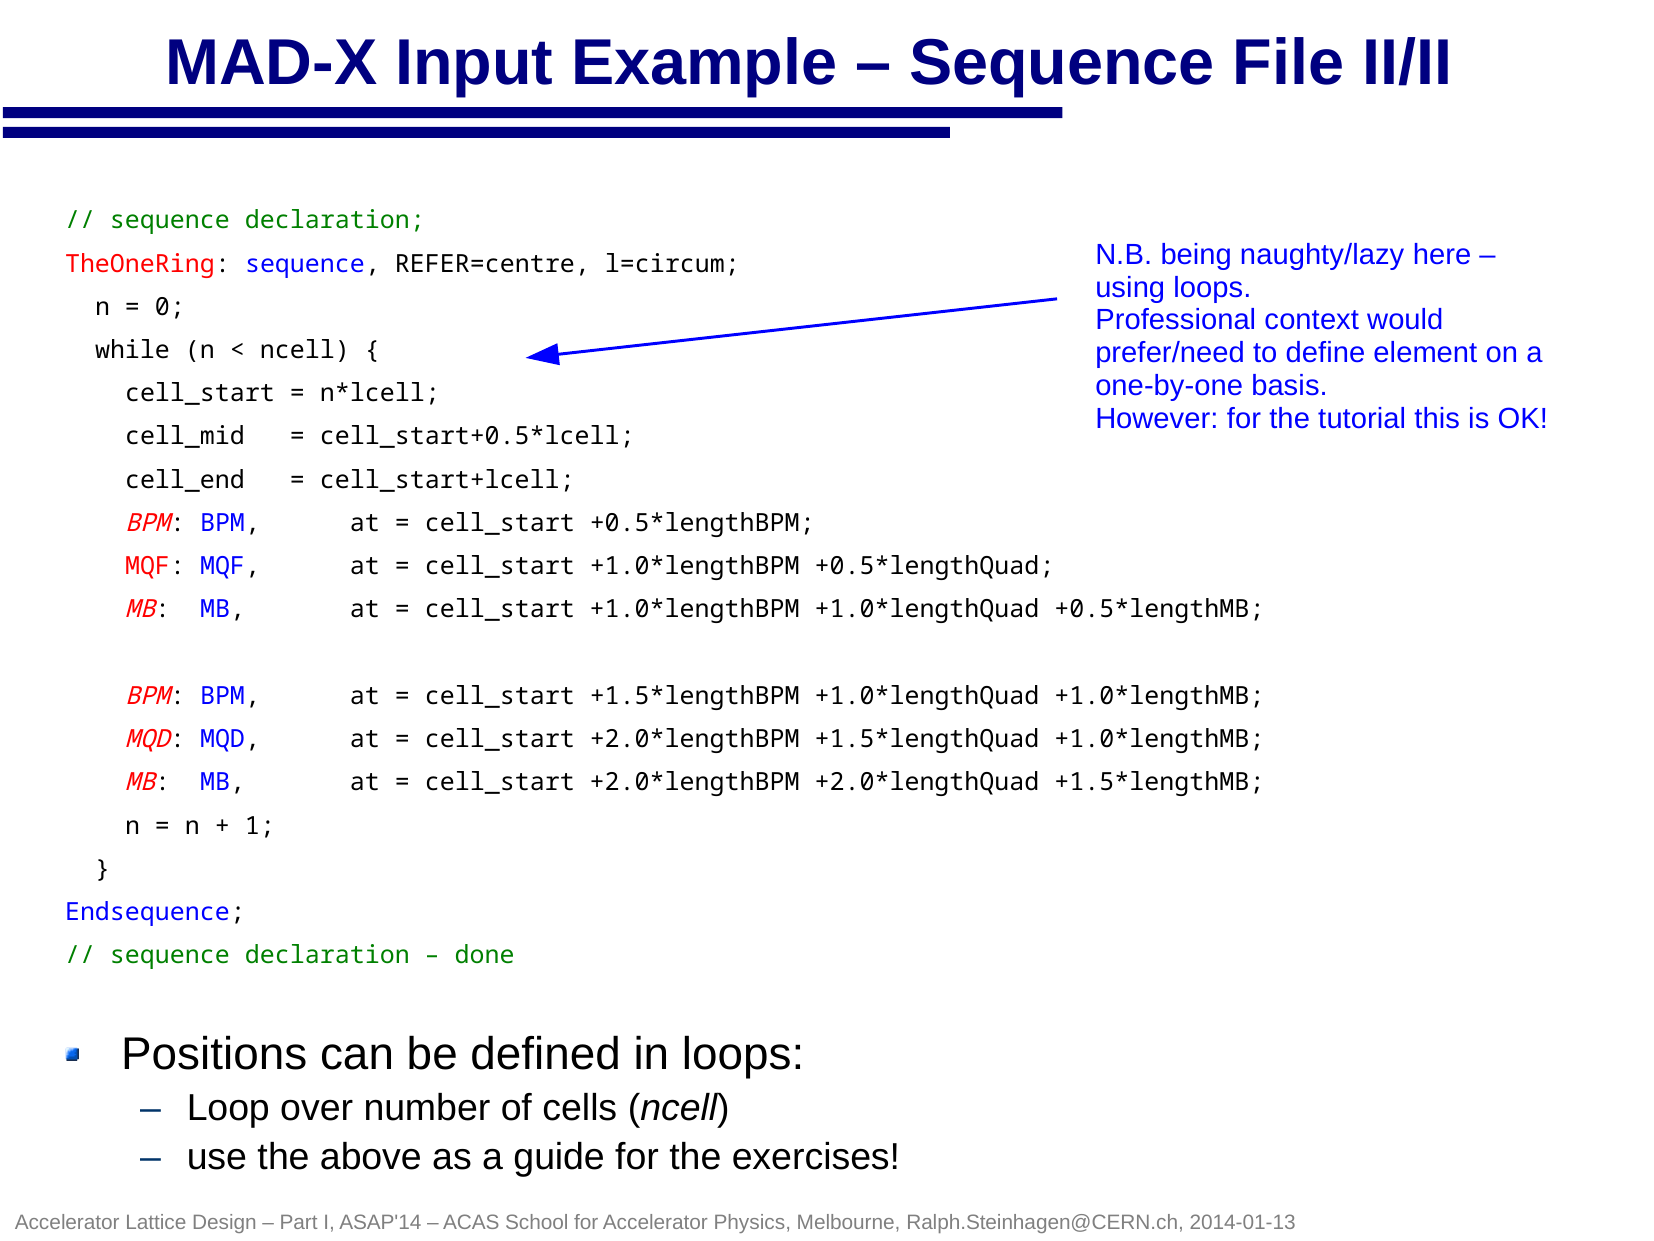

# MAD-X Input Example – Sequence File II/II
// sequence declaration;
TheOneRing: sequence, REFER=centre, l=circum;
 n = 0;
 while (n < ncell) {
 cell_start = n*lcell;
 cell_mid = cell_start+0.5*lcell;
 cell_end = cell_start+lcell;
 BPM: BPM, at = cell_start +0.5*lengthBPM;
 MQF: MQF, at = cell_start +1.0*lengthBPM +0.5*lengthQuad;
 MB: MB, at = cell_start +1.0*lengthBPM +1.0*lengthQuad +0.5*lengthMB;
 BPM: BPM, at = cell_start +1.5*lengthBPM +1.0*lengthQuad +1.0*lengthMB;
 MQD: MQD, at = cell_start +2.0*lengthBPM +1.5*lengthQuad +1.0*lengthMB;
 MB: MB, at = cell_start +2.0*lengthBPM +2.0*lengthQuad +1.5*lengthMB;
 n = n + 1;
 }
Endsequence;
// sequence declaration – done
Positions can be defined in loops:
Loop over number of cells (ncell)
use the above as a guide for the exercises!
N.B. being naughty/lazy here – using loops.
Professional context would prefer/need to define element on a one-by-one basis.
However: for the tutorial this is OK!